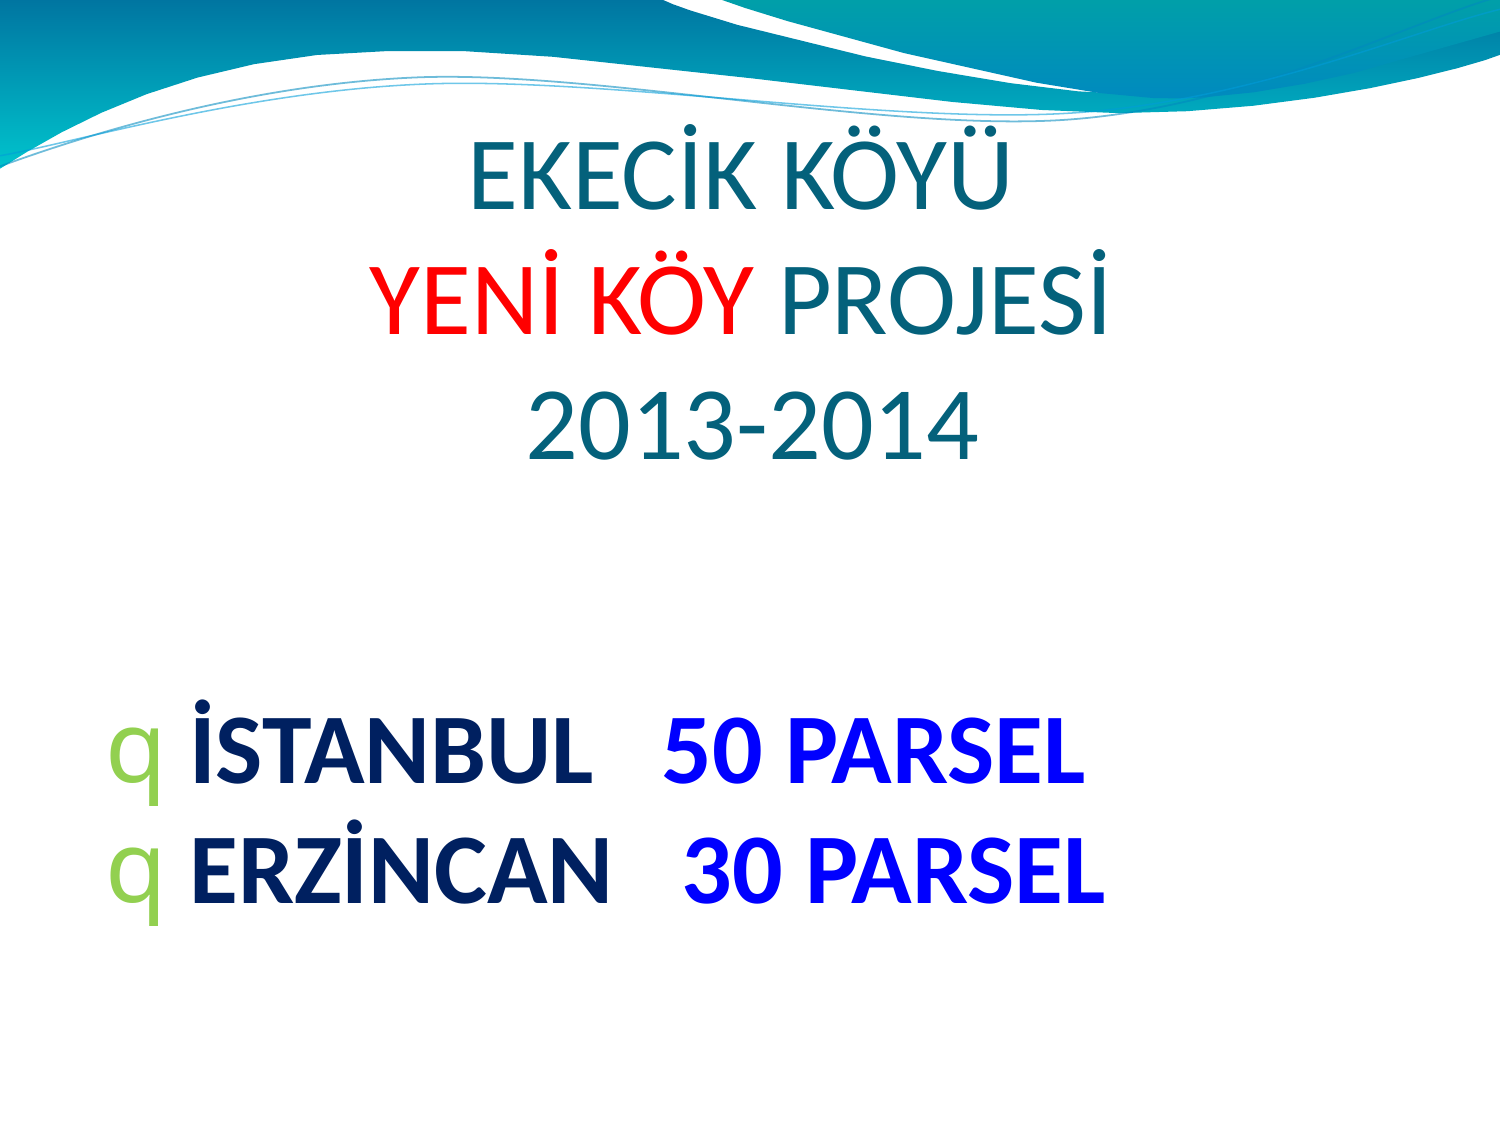

# EKECİK KÖYÜ YENİ KÖY PROJESİ 2013-2014 PARSEL KONTENJANI
 İSTANBUL 50 PARSEL
 ERZİNCAN 30 PARSEL